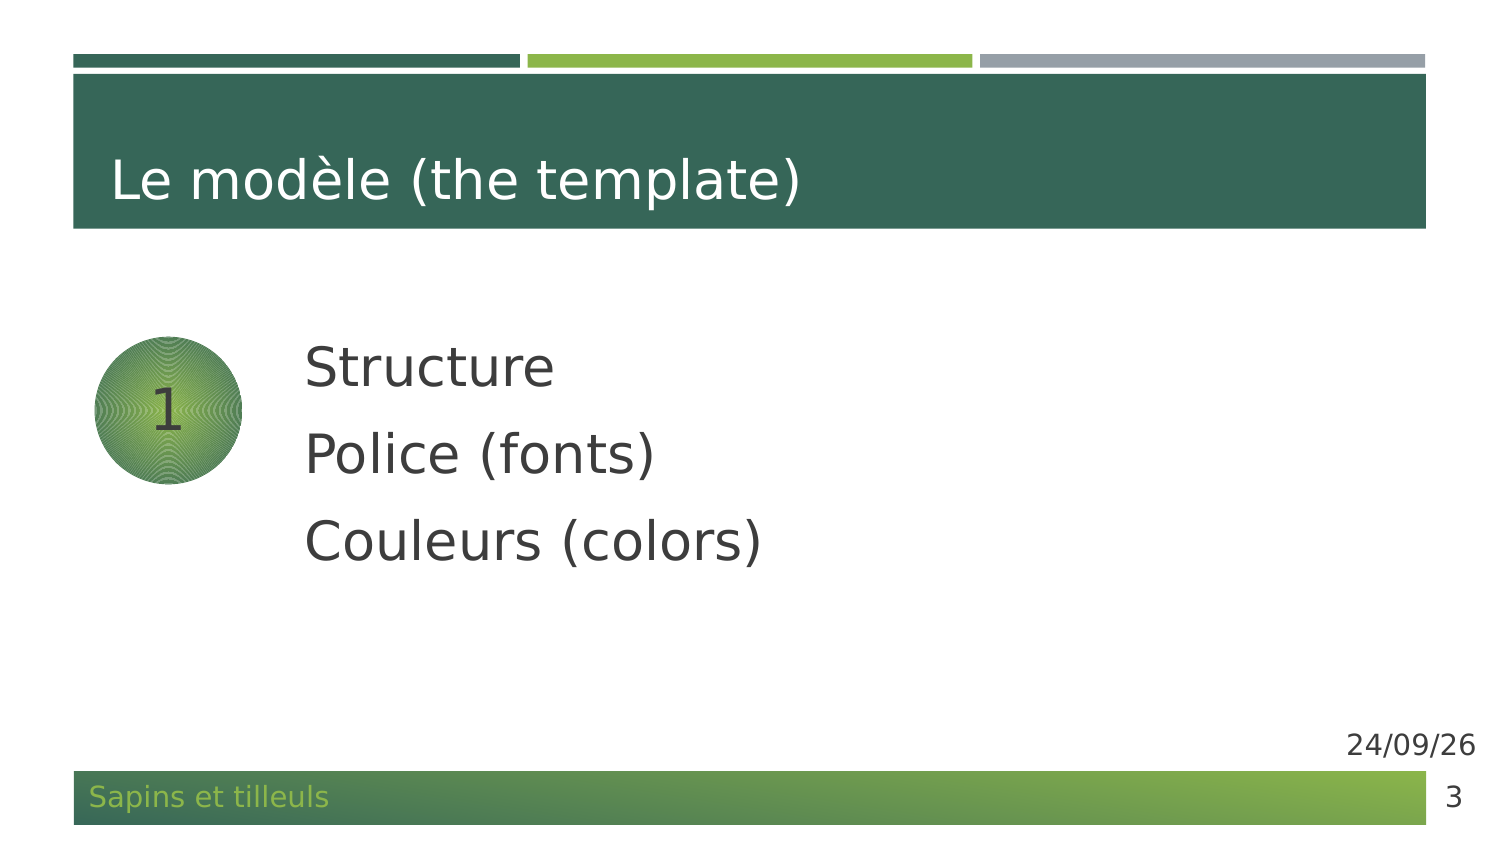

# Le modèle (the template)
Structure
Police (fonts)
Couleurs (colors)
1
Sapins et tilleuls
3